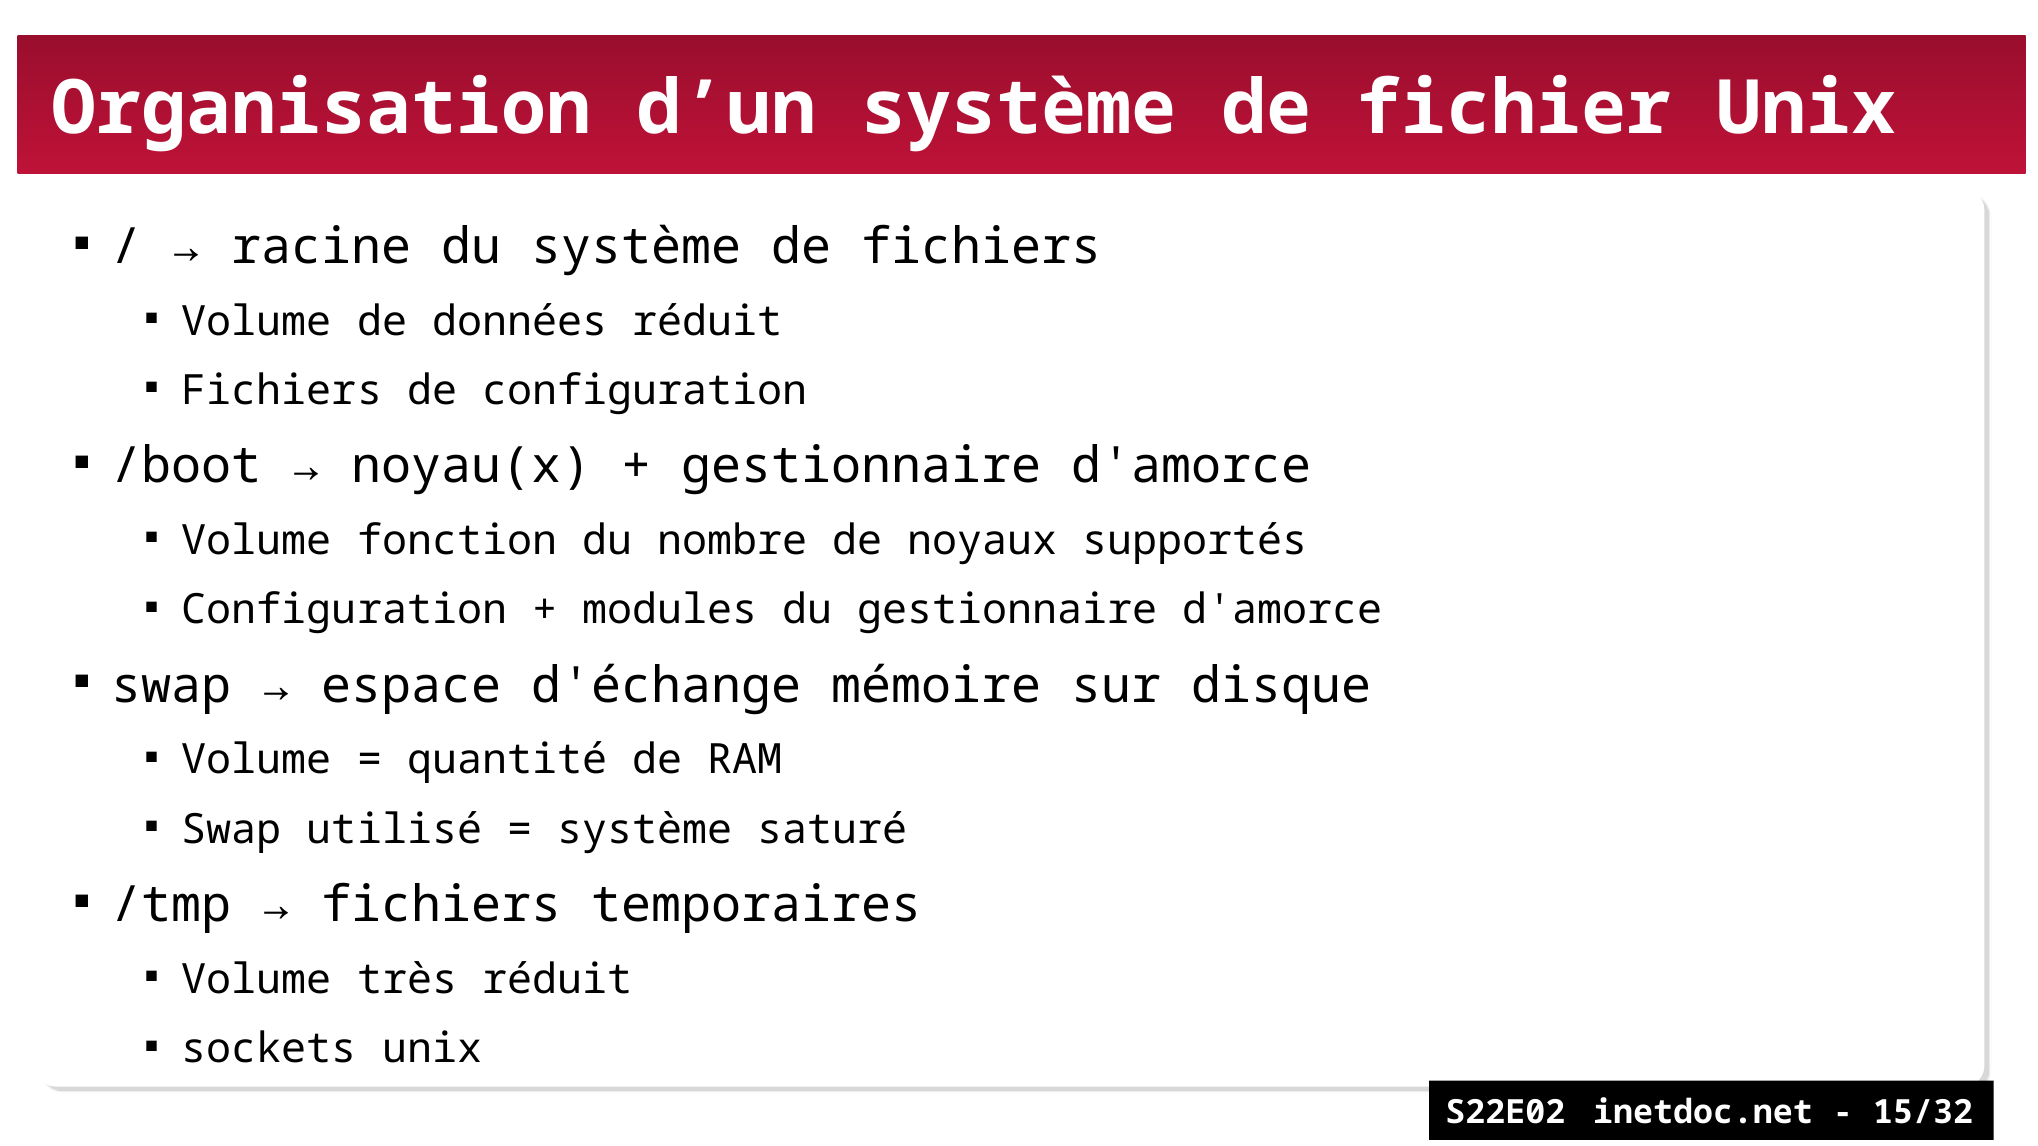

Organisation d’un système de fichier Unix
/ → racine du système de fichiers
Volume de données réduit
Fichiers de configuration
/boot → noyau(x) + gestionnaire d'amorce
Volume fonction du nombre de noyaux supportés
Configuration + modules du gestionnaire d'amorce
swap → espace d'échange mémoire sur disque
Volume = quantité de RAM
Swap utilisé = système saturé
/tmp → fichiers temporaires
Volume très réduit
sockets unix
S22E02	inetdoc.net - /32